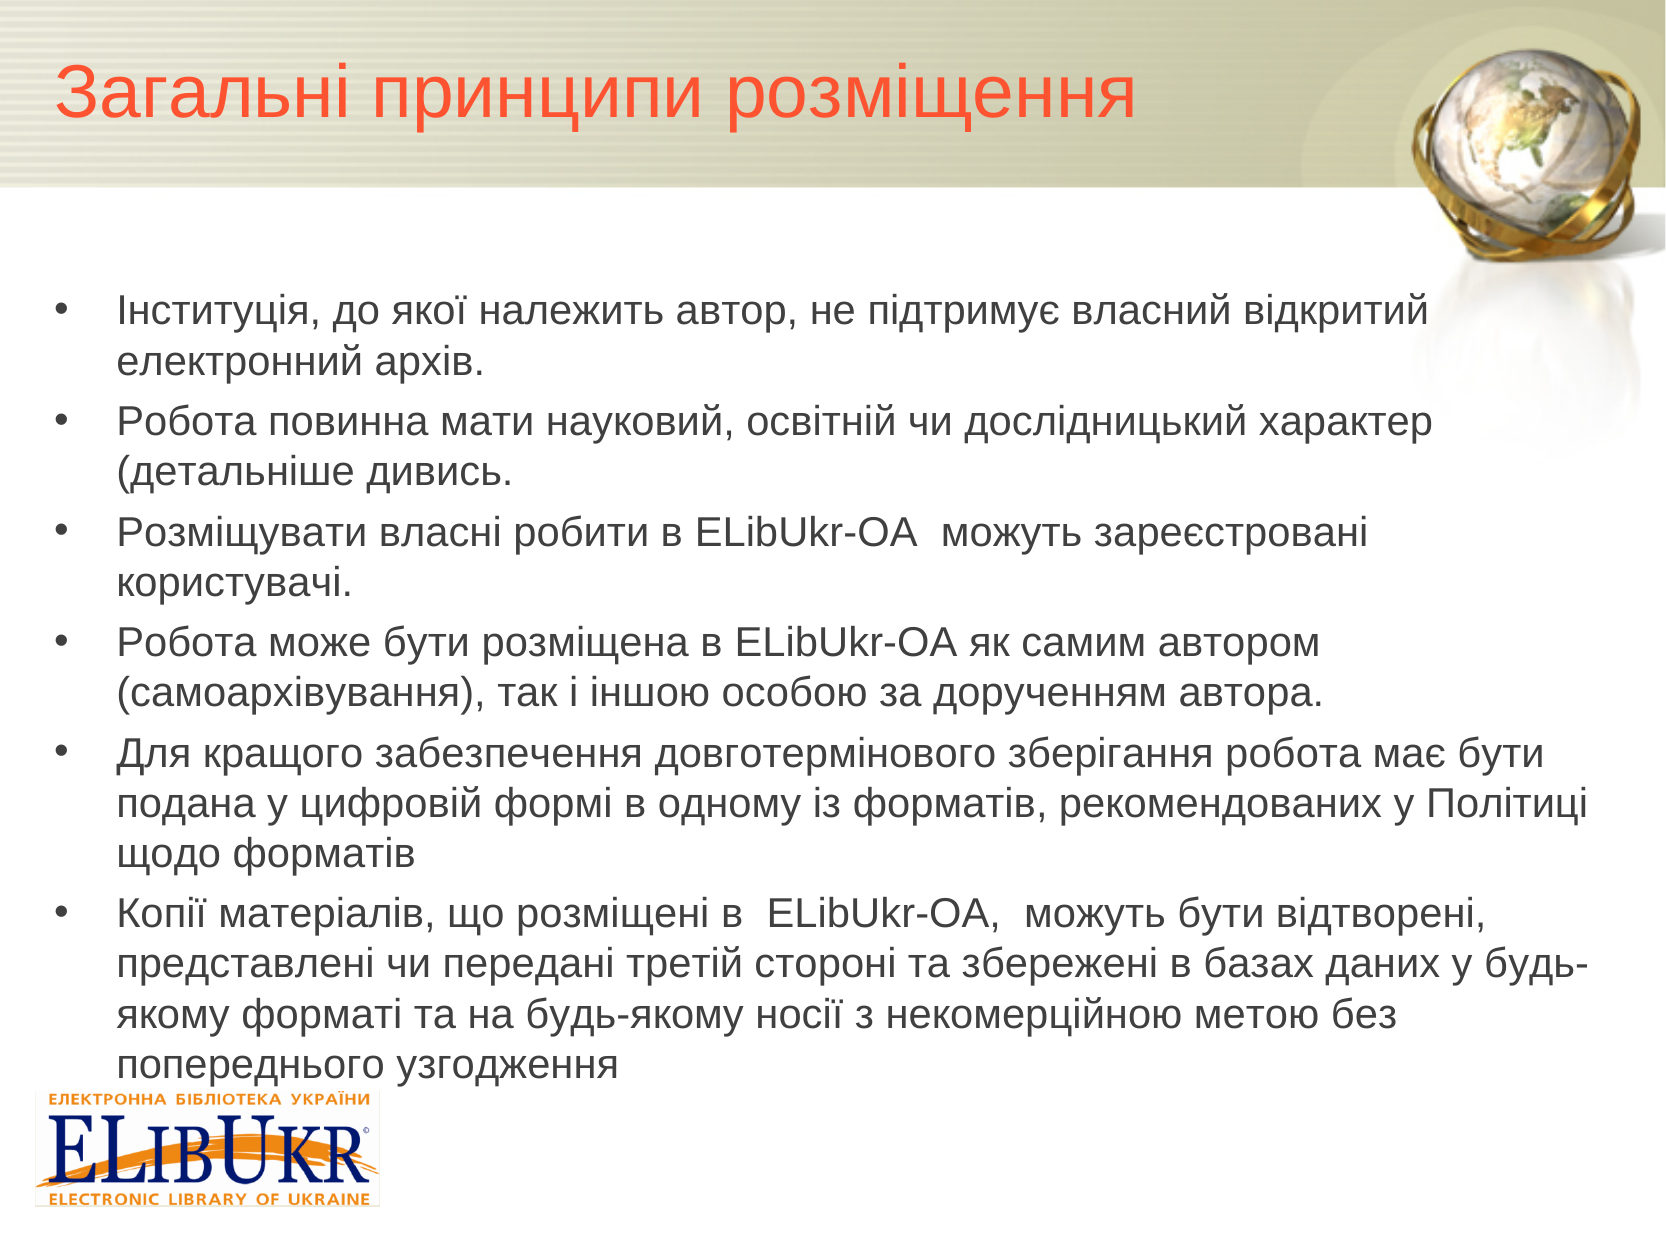

# Загальні принципи розміщення
Інституція, до якої належить автор, не підтримує власний відкритий електронний архів.
Робота повинна мати науковий, освітній чи дослідницький характер (детальніше дивись.
Розміщувати власні робити в ELibUkr-OA  можуть зареєстровані користувачі.
Робота може бути розміщена в ELibUkr-OA як самим автором (самоархівування), так і іншою особою за дорученням автора.
Для кращого забезпечення довготермінового зберігання робота має бути подана у цифровій формі в одному із форматів, рекомендованих у Політиці щодо форматів
Копії матеріалів, що розміщені в  ELibUkr-OA,  можуть бути відтворені, представлені чи передані третій стороні та збережені в базах даних у будь-якому форматі та на будь-якому носії з некомерційною метою без попереднього узгодження